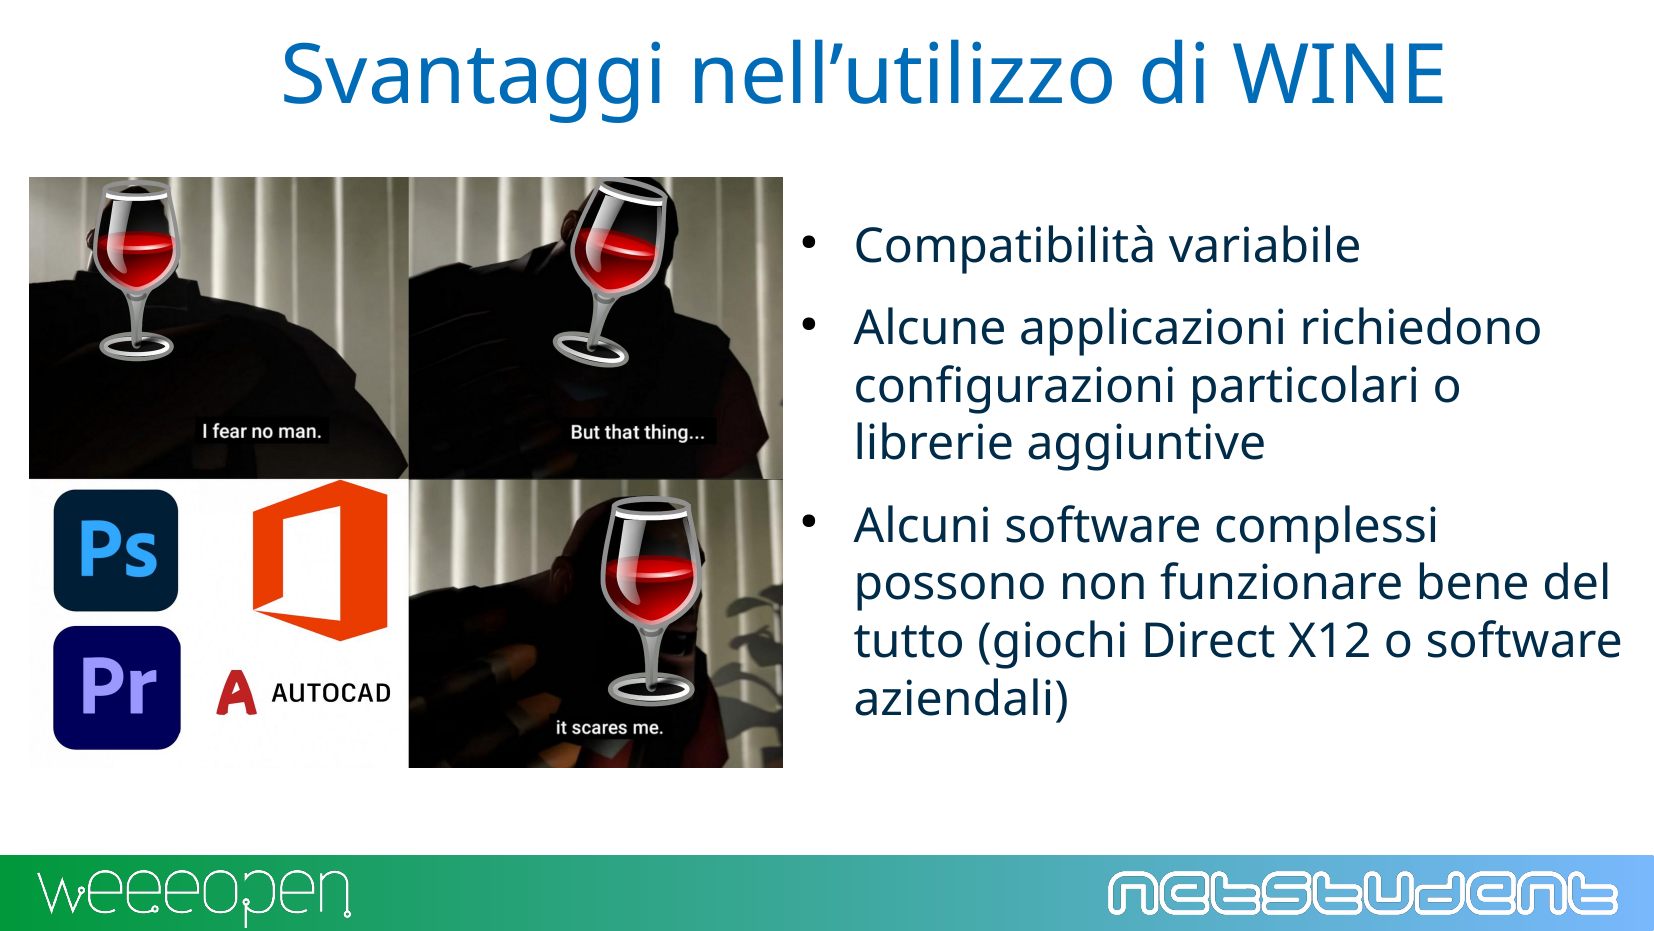

# Svantaggi nell’utilizzo di WINE
Compatibilità variabile
Alcune applicazioni richiedono configurazioni particolari o librerie aggiuntive
Alcuni software complessi possono non funzionare bene del tutto (giochi Direct X12 o software aziendali)